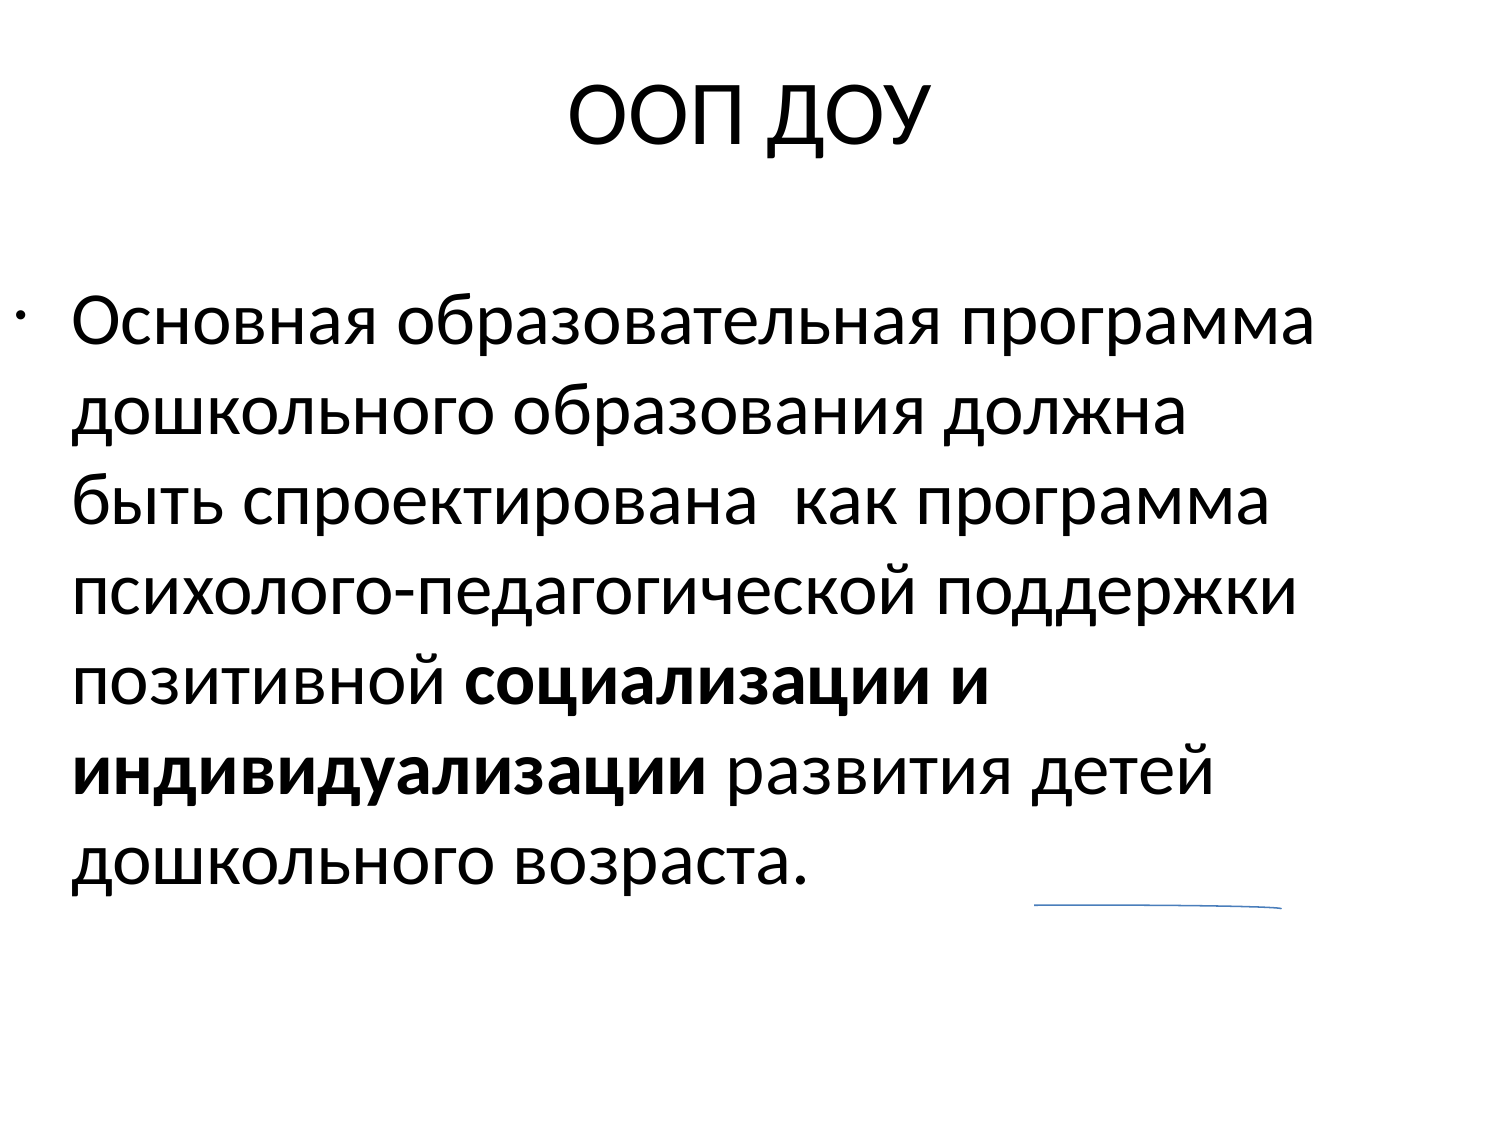

# ООП ДОУ
Основная образовательная программа дошкольного образования должна быть спроектирована как программа психолого-педагогической поддержки позитивной социализации и индивидуализации развития детей дошкольного возраста.